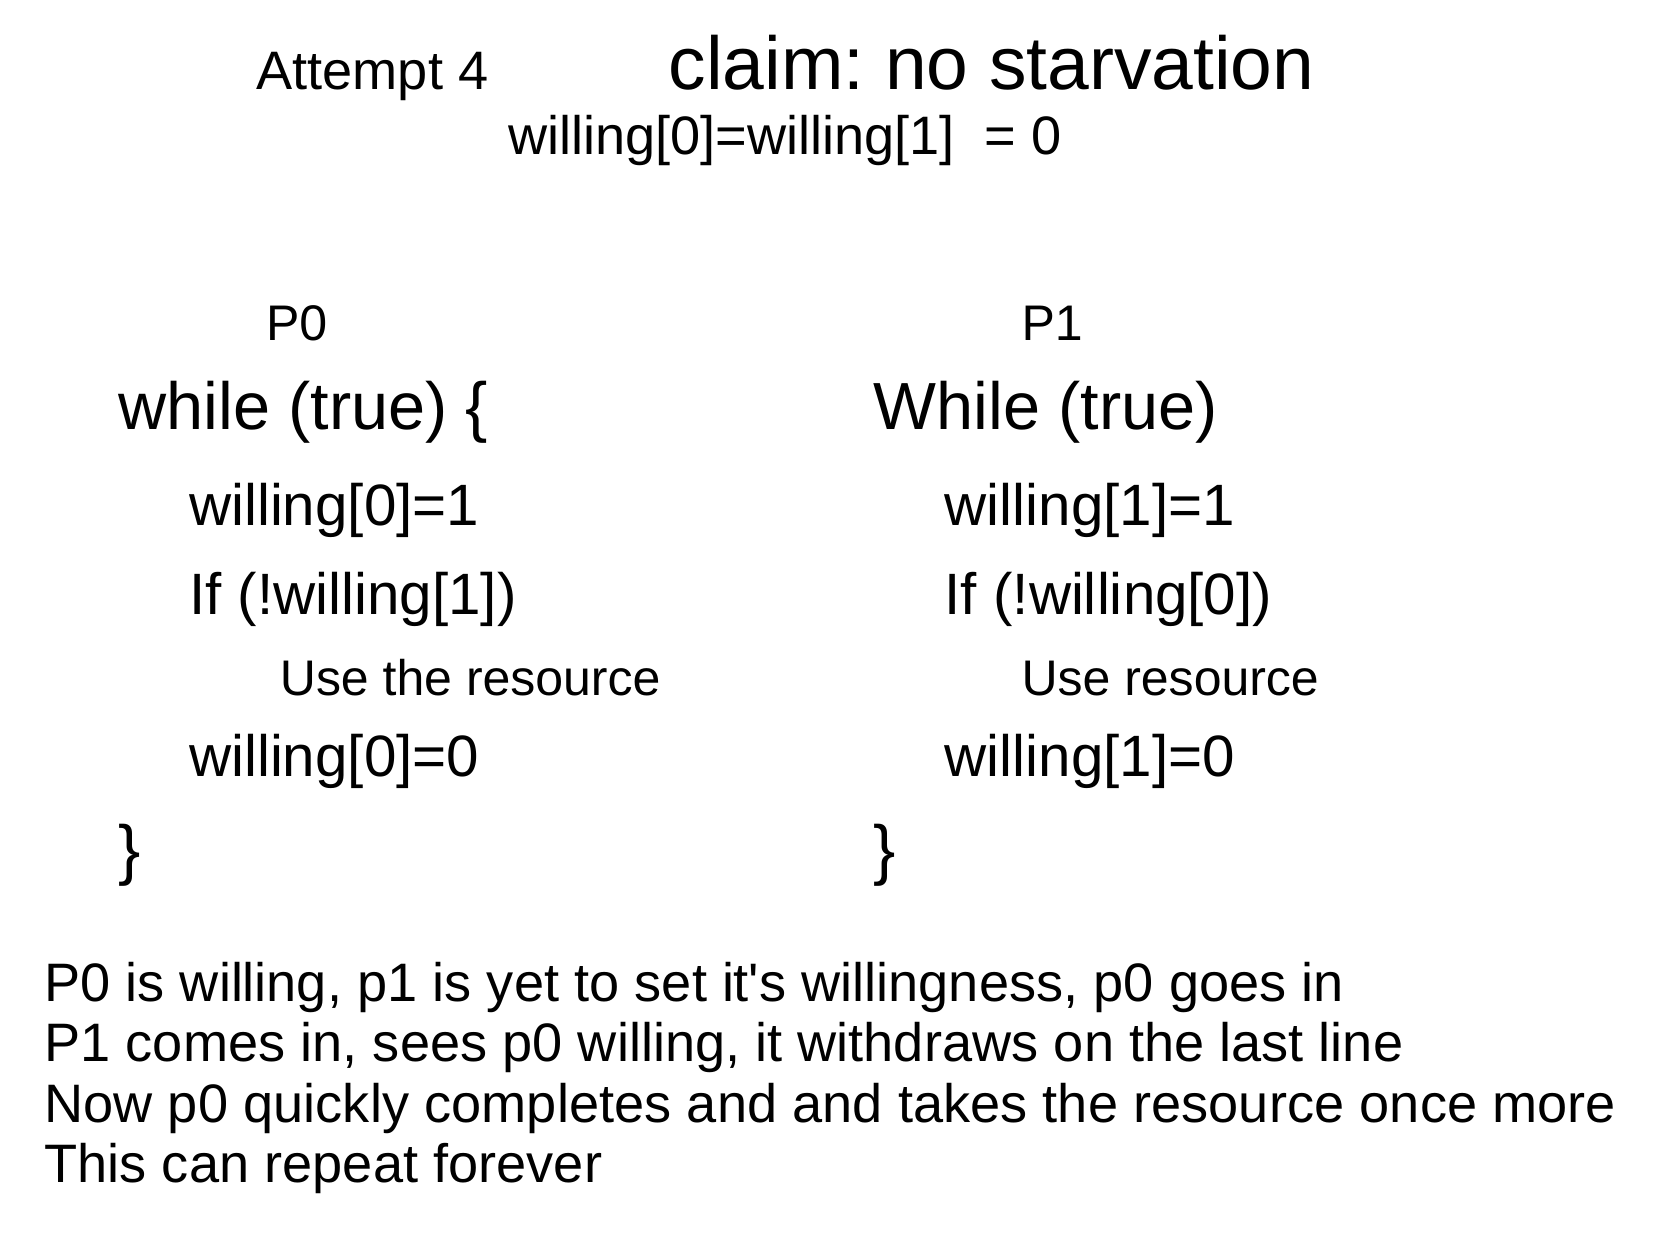

# Attempt 4 claim: no starvation willing[0]=willing[1] = 0
P0
while (true) {
willing[0]=1
If (!willing[1])
 Use the resource
willing[0]=0
}
P1
While (true)
willing[1]=1
If (!willing[0])
Use resource
willing[1]=0
}
P0 is willing, p1 is yet to set it's willingness, p0 goes in
P1 comes in, sees p0 willing, it withdraws on the last line
Now p0 quickly completes and and takes the resource once more
This can repeat forever